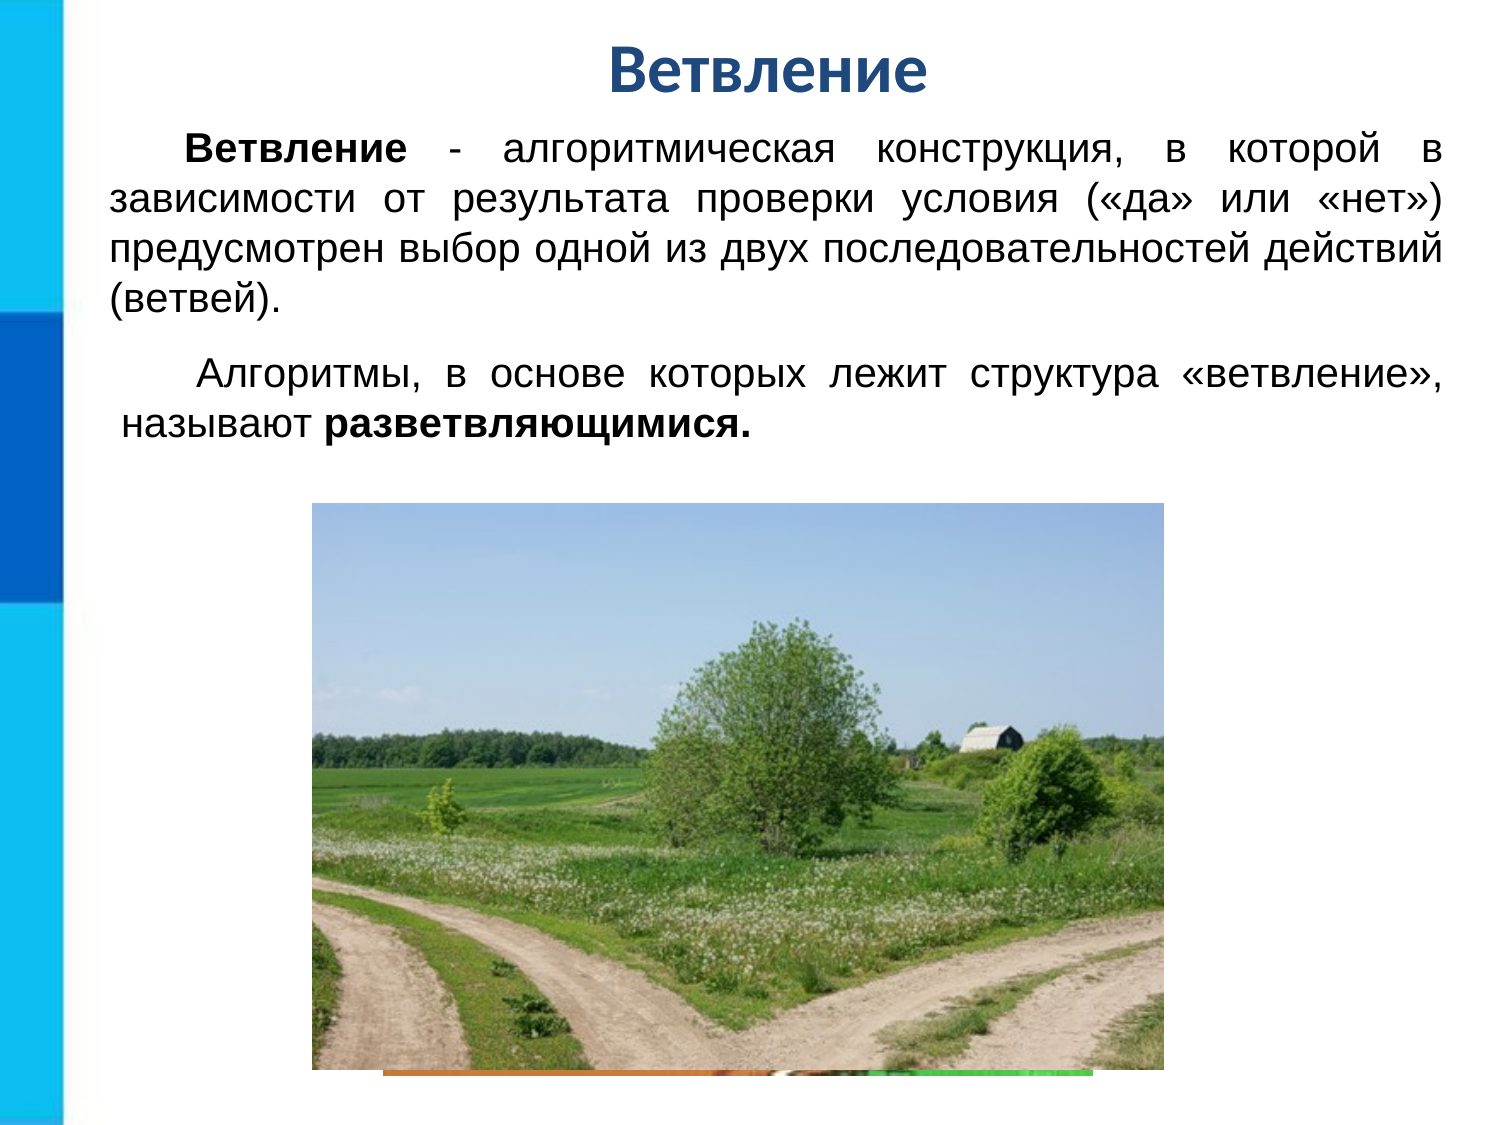

Ветвление
Ветвление - алгоритмическая конструкция, в которой в зависимости от результата проверки условия («да» или «нет») предусмотрен выбор одной из двух последовательностей действий (ветвей).
Алгоритмы, в основе которых лежит структура «ветвление», называют разветвляющимися.